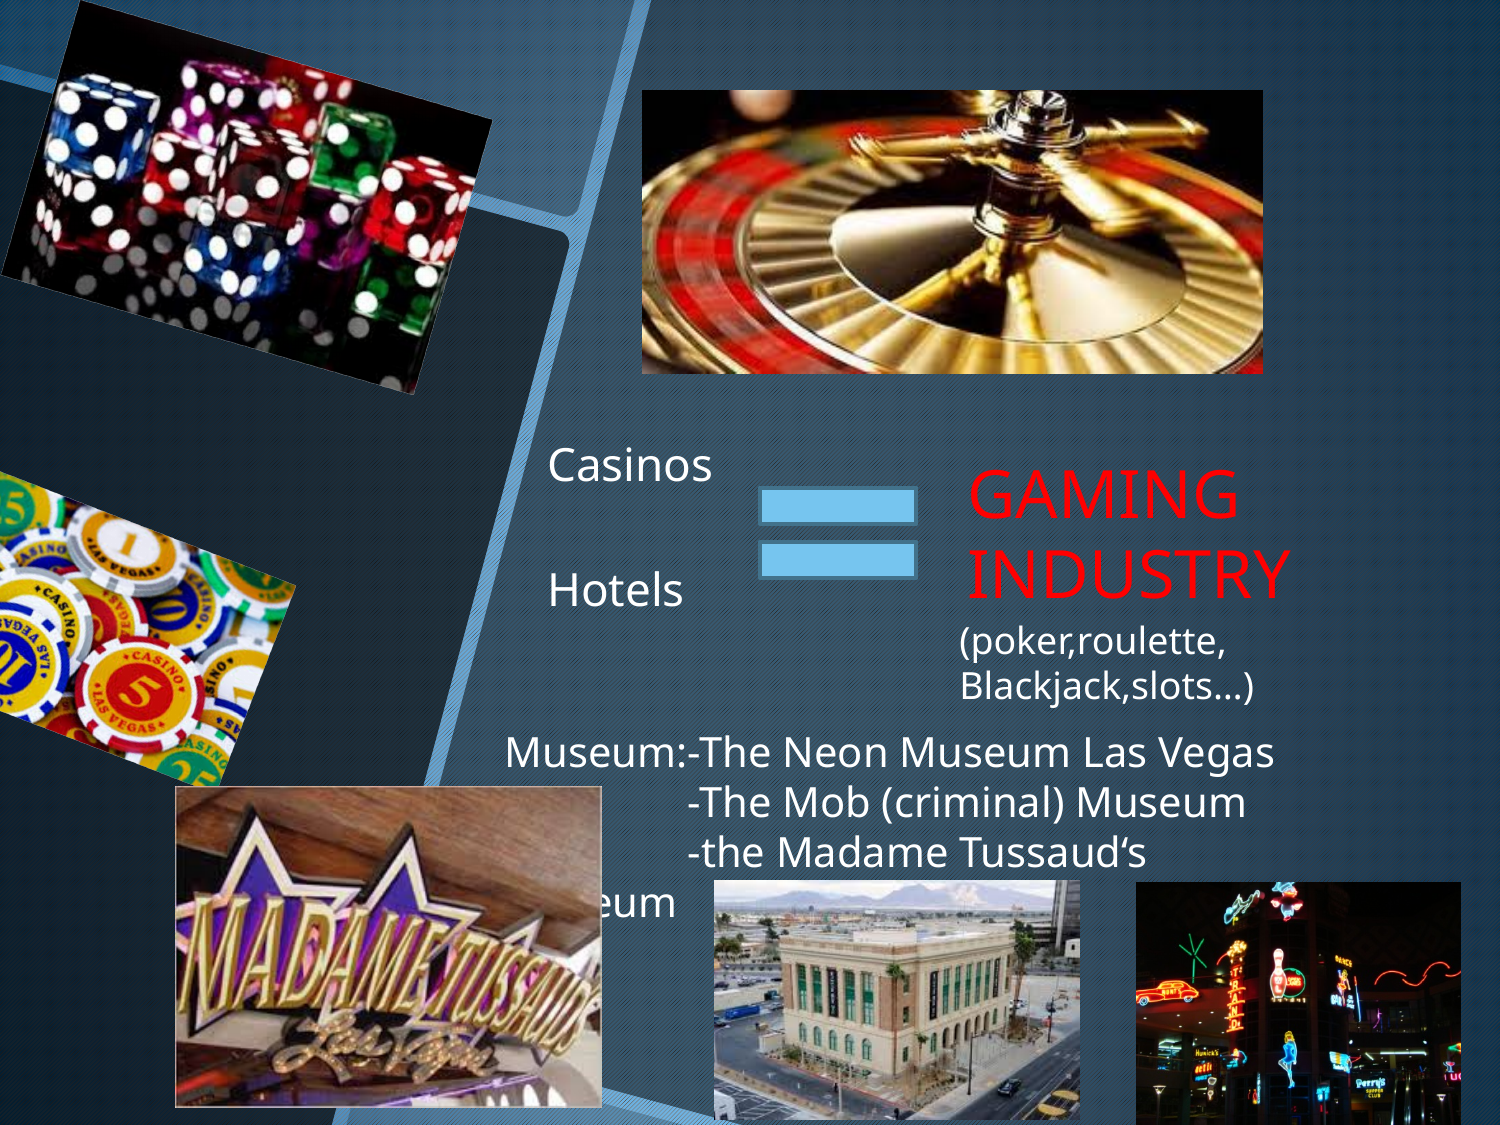

Casinos
 Hotels
GAMING INDUSTRY
(poker,roulette,
Blackjack,slots…)
Museum:-The Neon Museum Las Vegas
 -The Mob (criminal) Museum
 -the Madame Tussaud‘s museum
# TOURISM